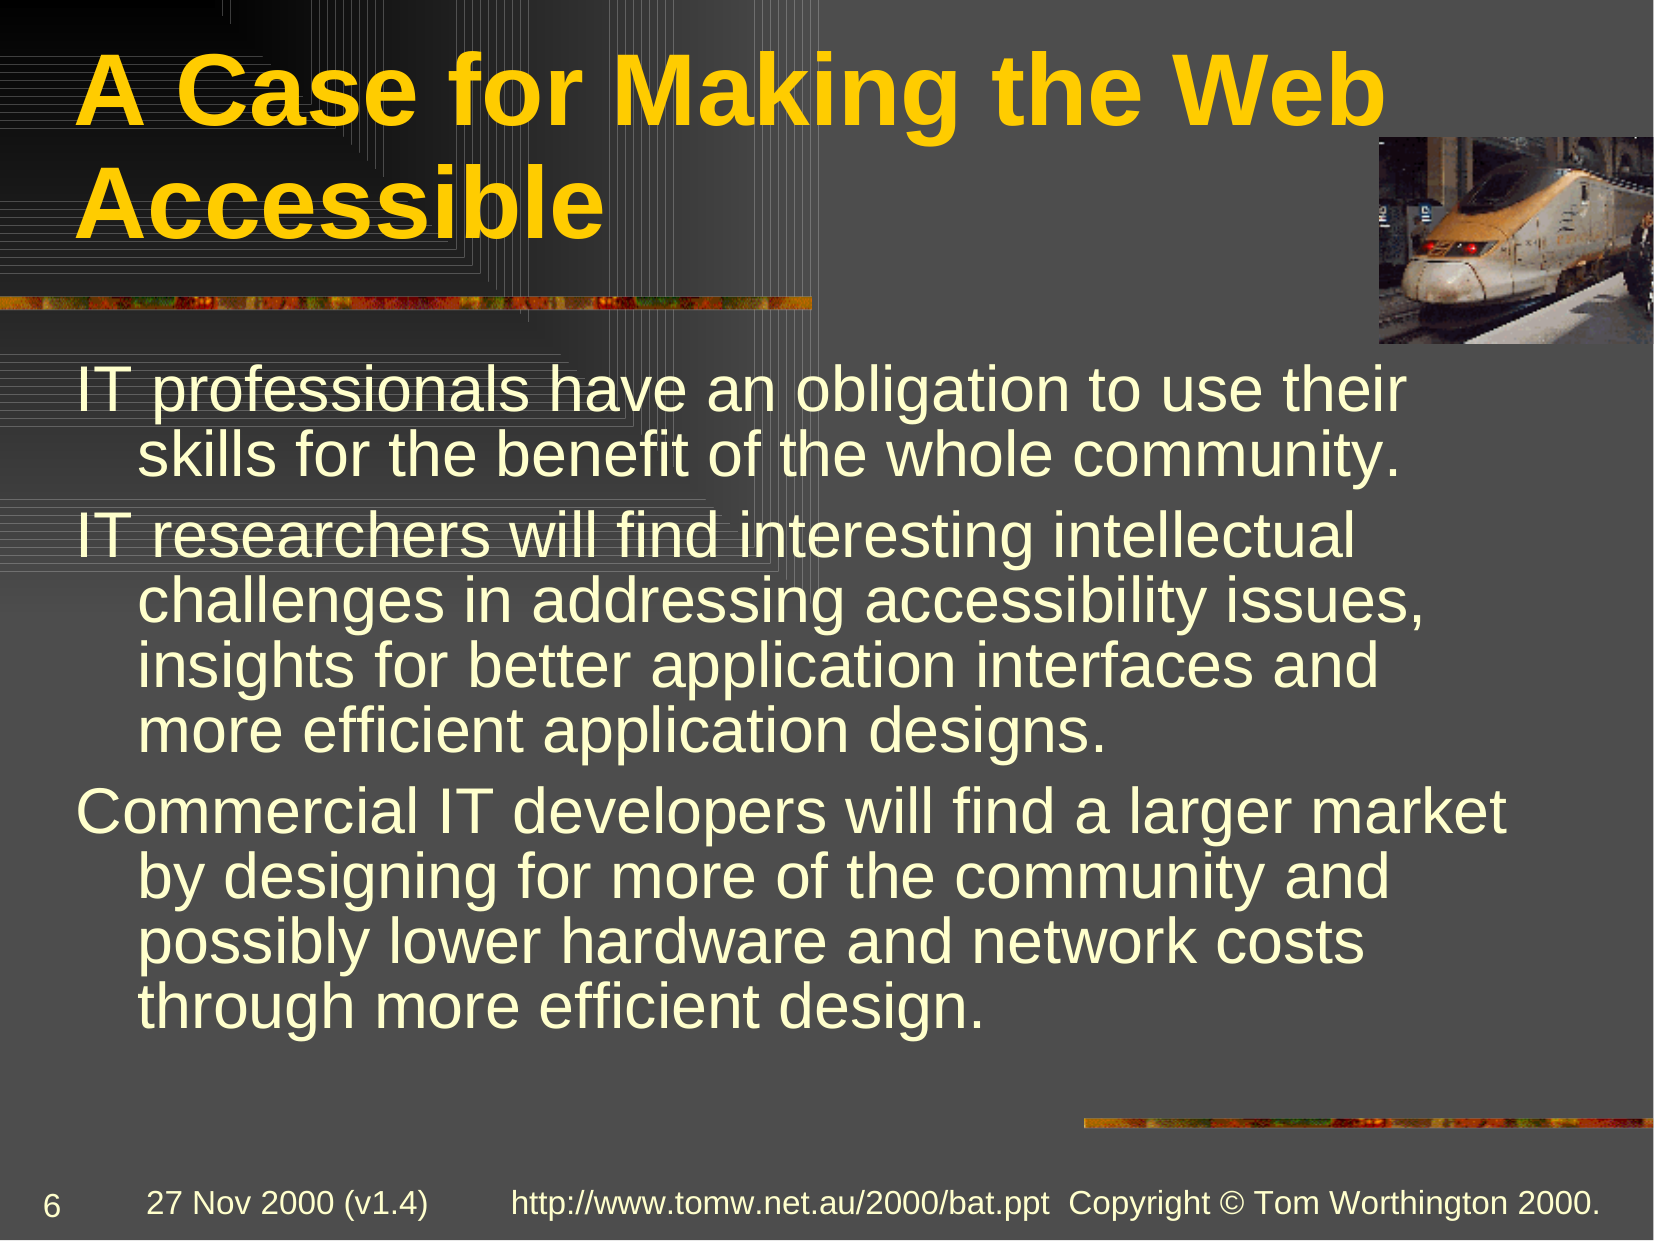

# A Case for Making the Web Accessible
IT professionals have an obligation to use their skills for the benefit of the whole community.
IT researchers will find interesting intellectual challenges in addressing accessibility issues, insights for better application interfaces and more efficient application designs.
Commercial IT developers will find a larger market by designing for more of the community and possibly lower hardware and network costs through more efficient design.
27 Nov 2000 (v1.4)
http://www.tomw.net.au/2000/bat.ppt Copyright © Tom Worthington 2000.
6